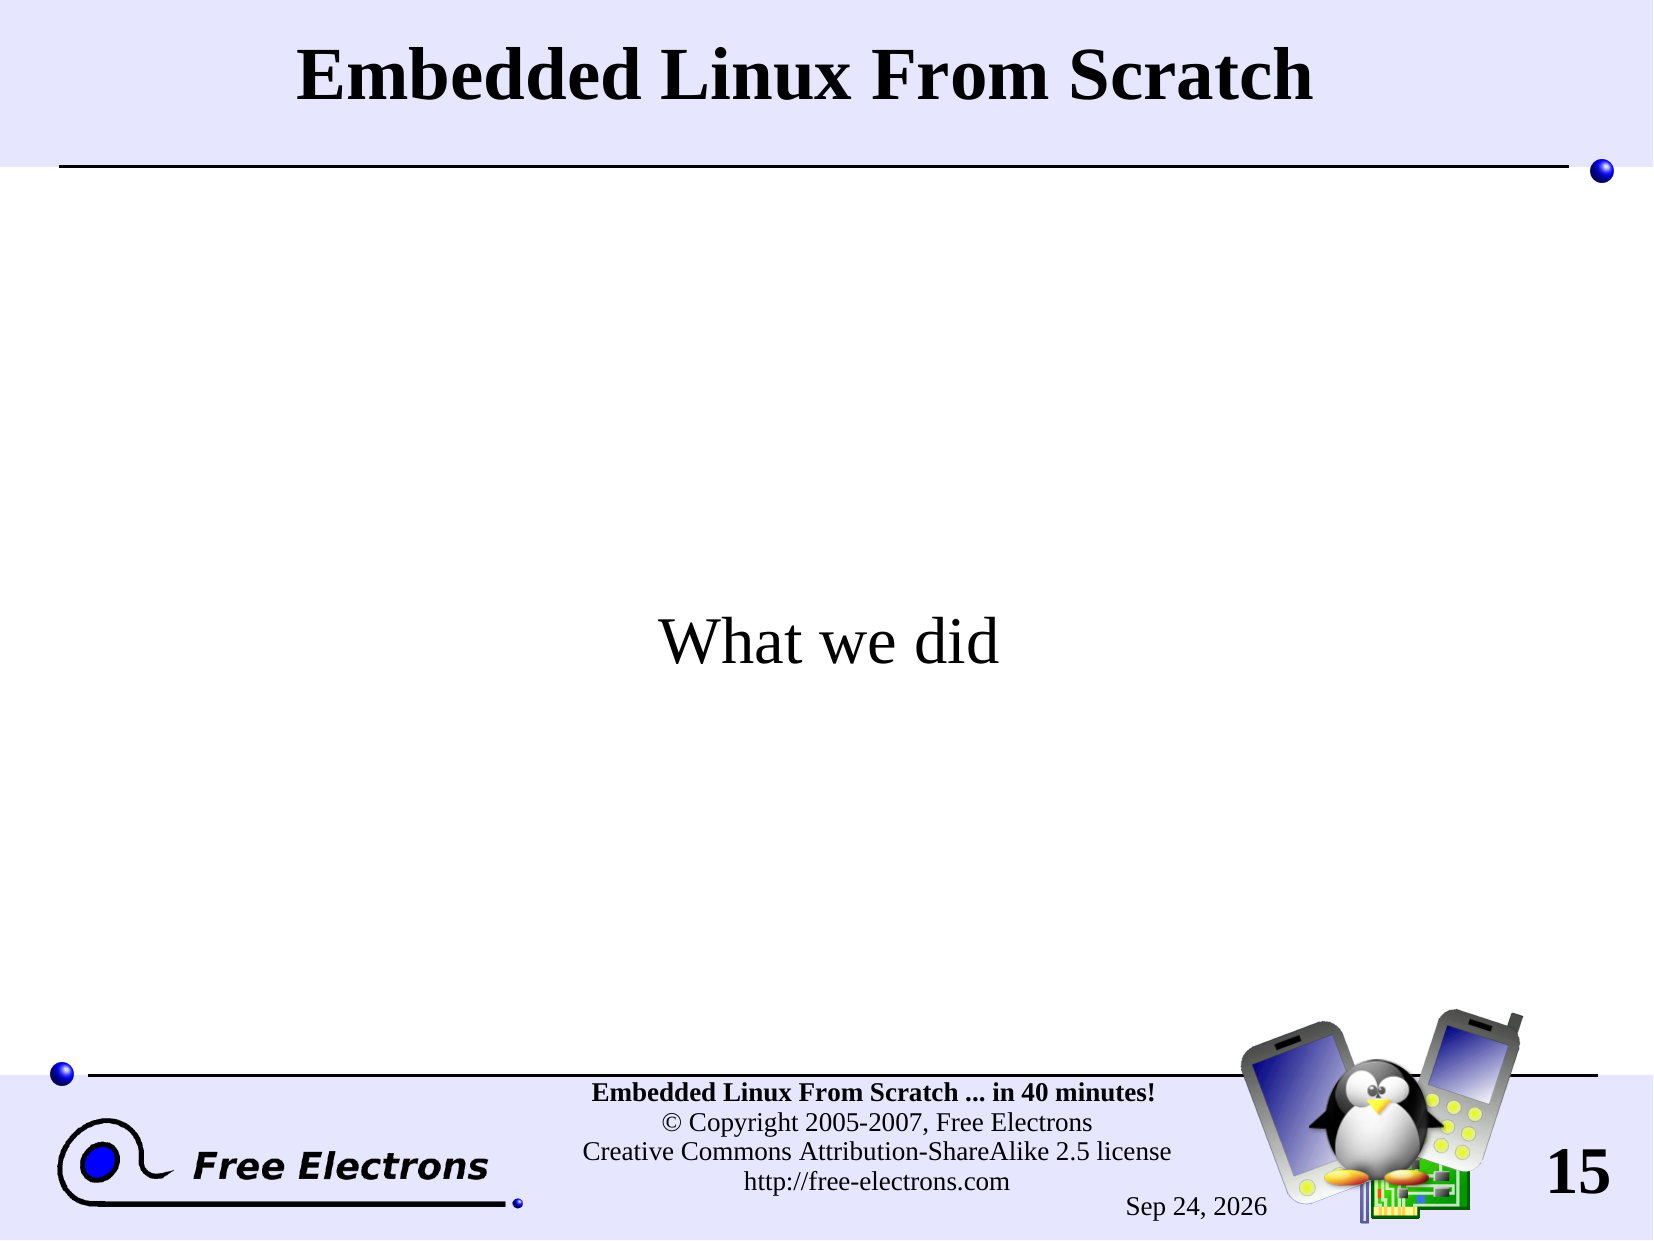

# Embedded Linux From Scratch
What we did